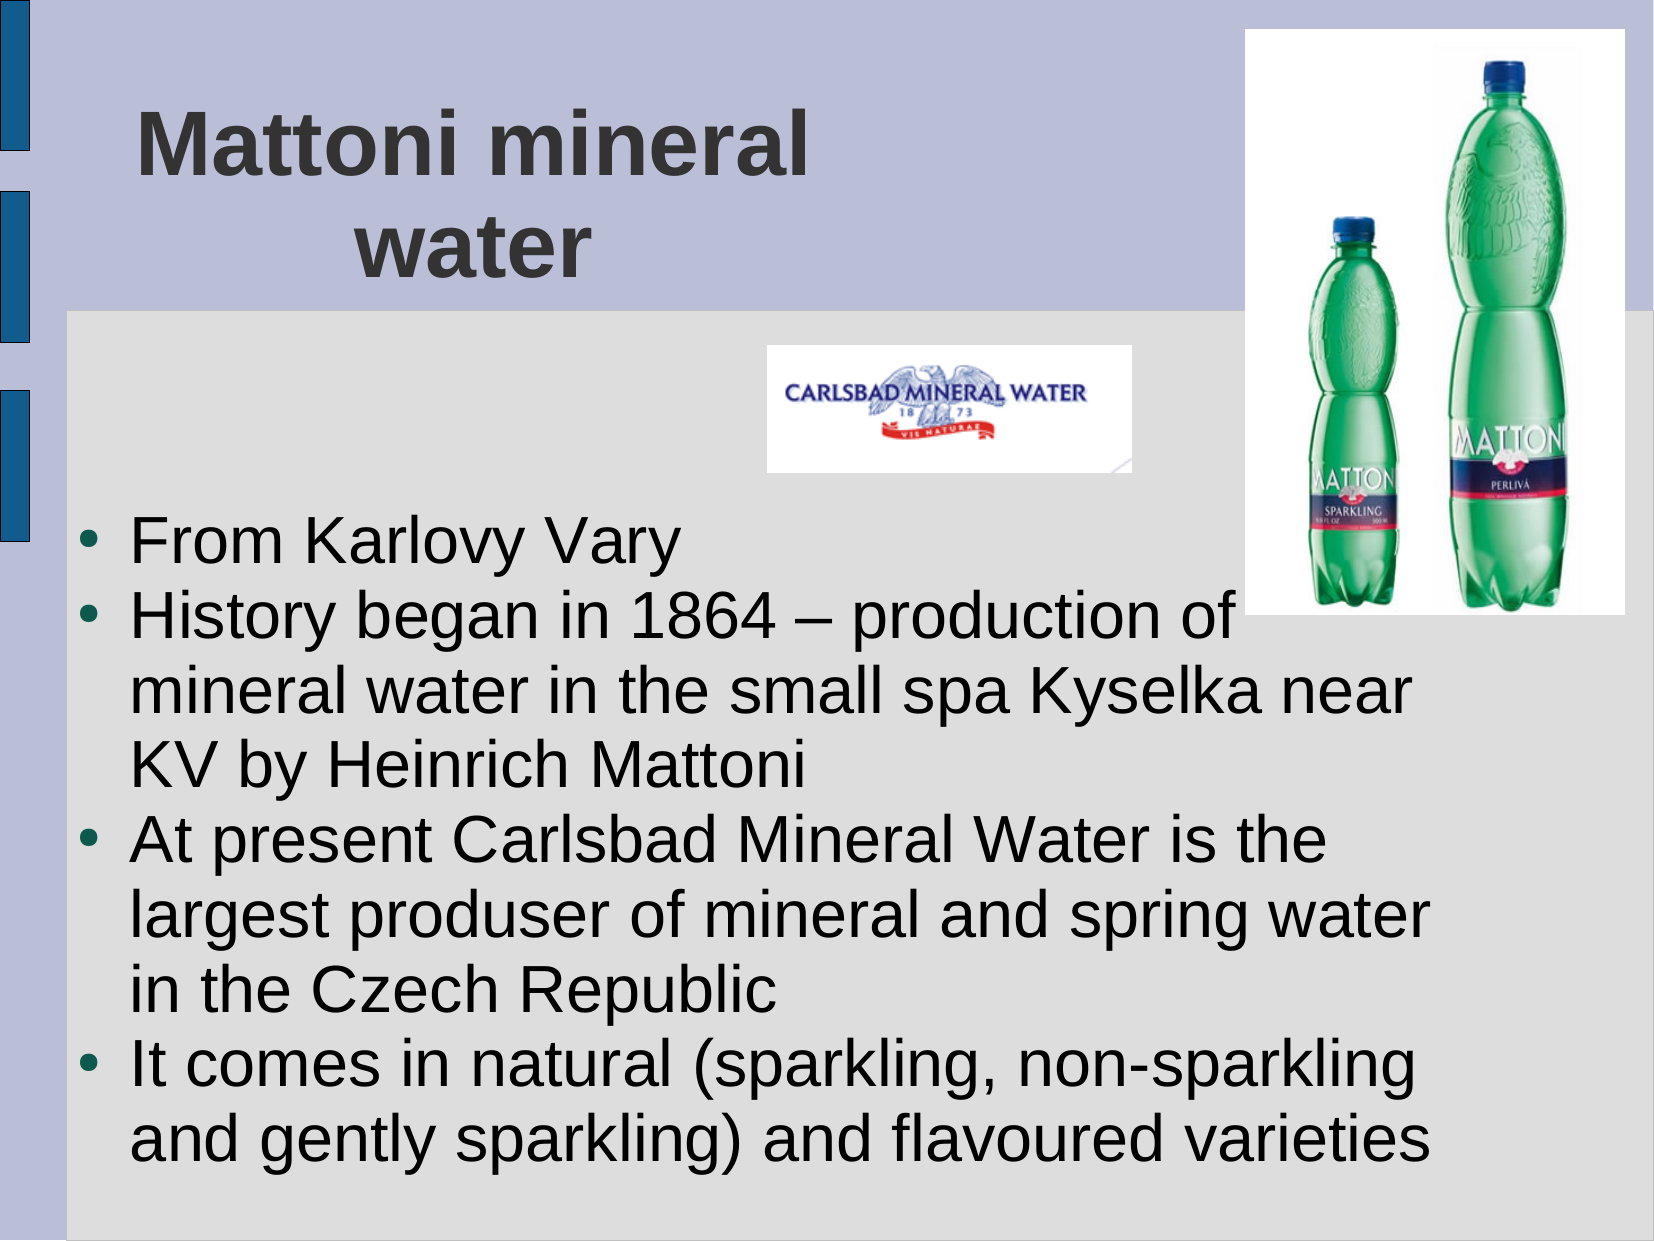

# Mattoni mineral water
From Karlovy Vary
History began in 1864 – production of mineral water in the small spa Kyselka near KV by Heinrich Mattoni
At present Carlsbad Mineral Water is the largest produser of mineral and spring water in the Czech Republic
It comes in natural (sparkling, non-sparkling and gently sparkling) and flavoured varieties